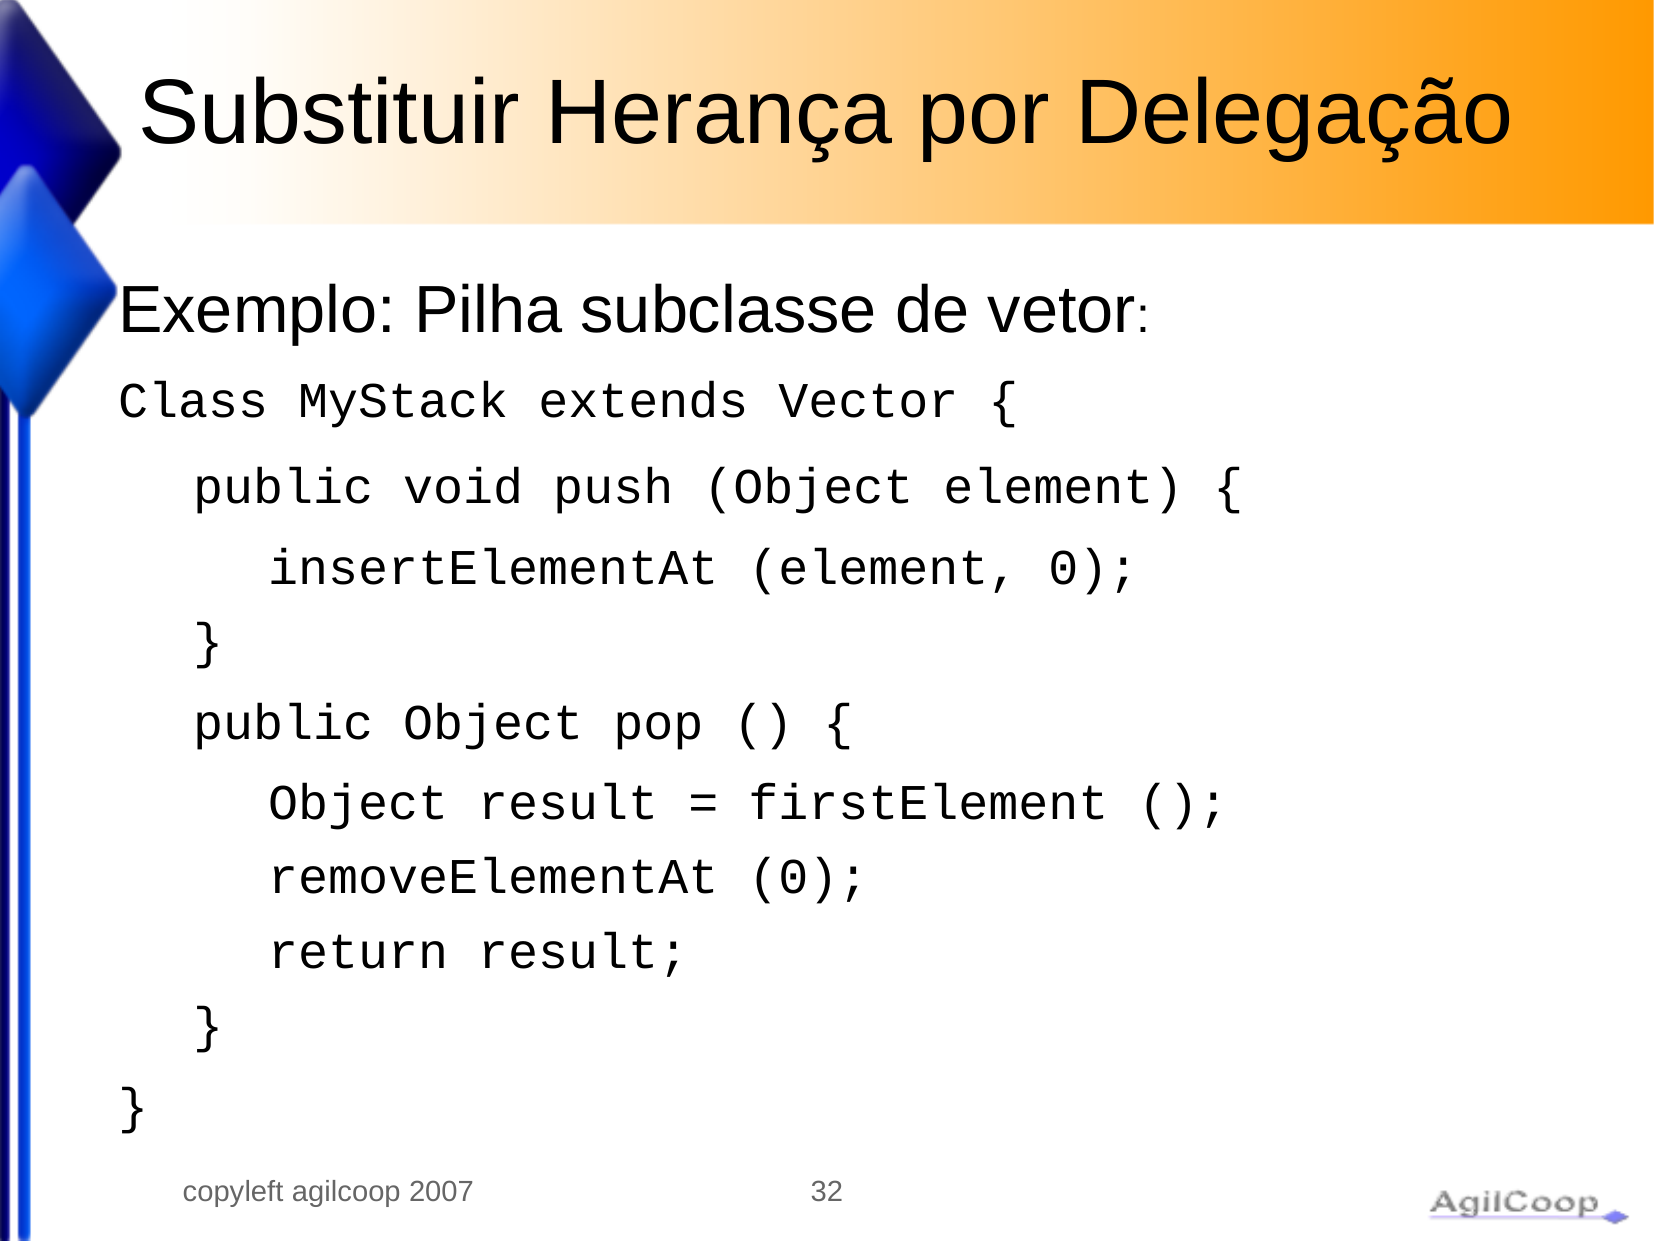

# Substituir Herança por Delegação
Exemplo: Pilha subclasse de vetor:
Class MyStack extends Vector {
public void push (Object element) {
insertElementAt (element, 0);
}
public Object pop () {
Object result = firstElement ();
removeElementAt (0);
return result;
}
}
copyleft agilcoop 2007
32